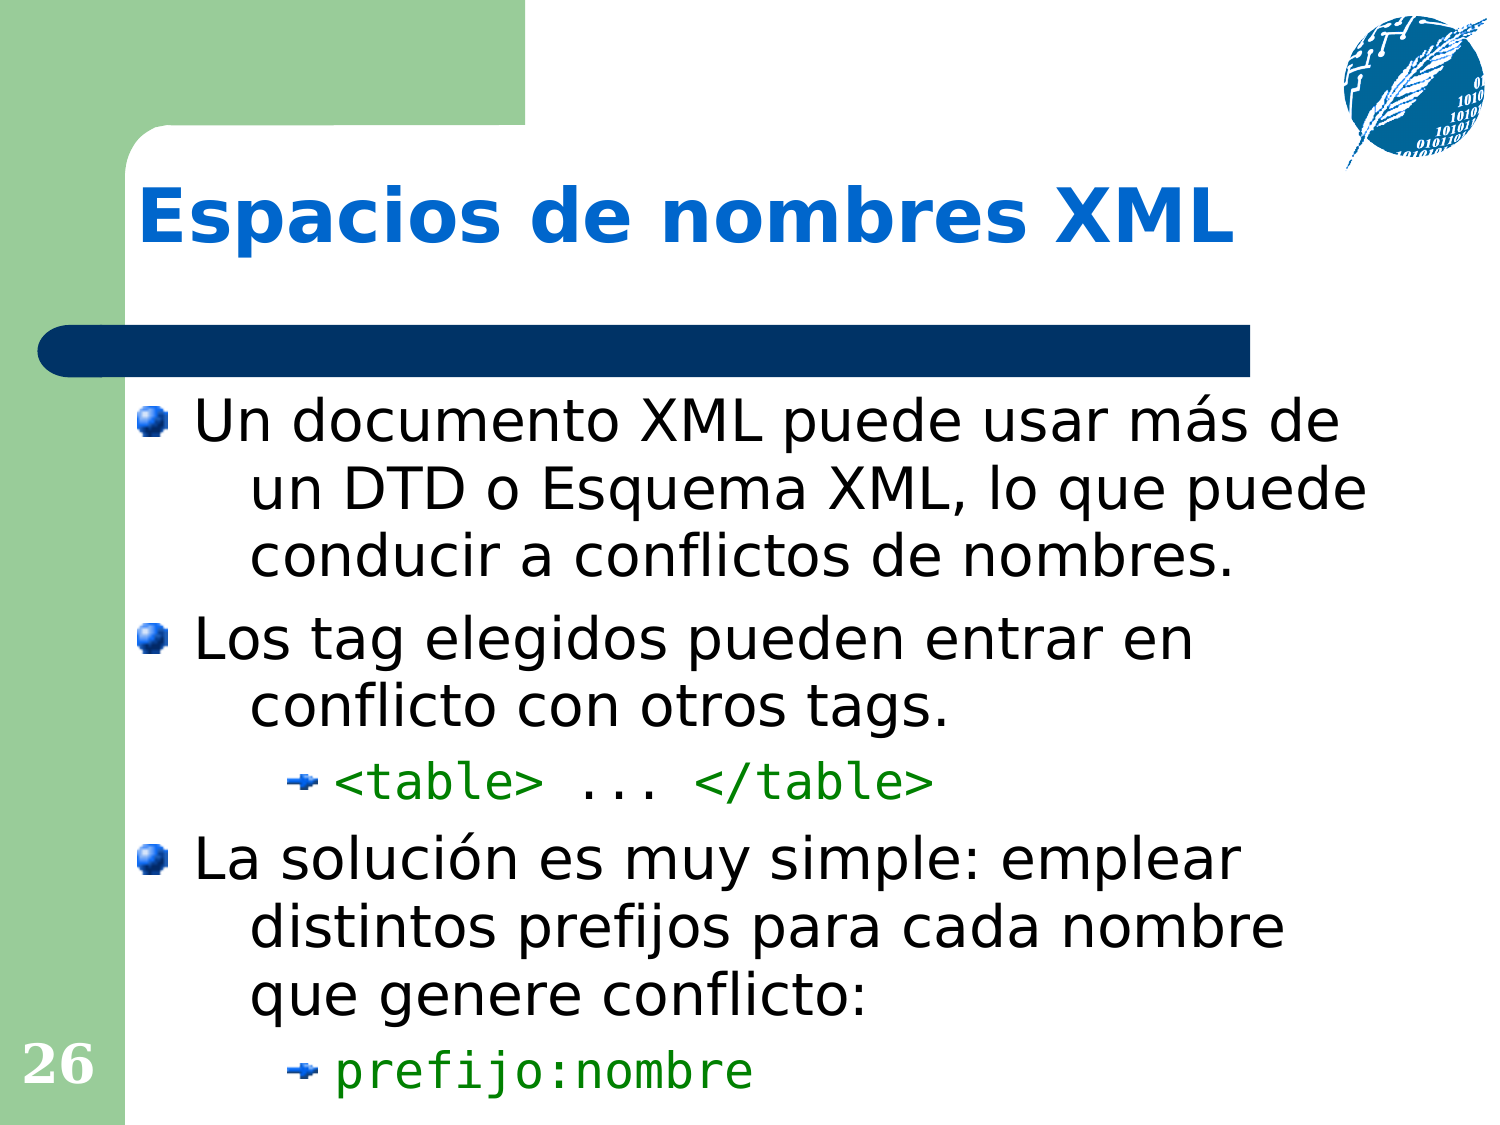

# Espacios de nombres XML
Un documento XML puede usar más de un DTD o Esquema XML, lo que puede conducir a conflictos de nombres.
Los tag elegidos pueden entrar en conflicto con otros tags.
<table> ... </table>
La solución es muy simple: emplear distintos prefijos para cada nombre que genere conflicto:
prefijo:nombre
26